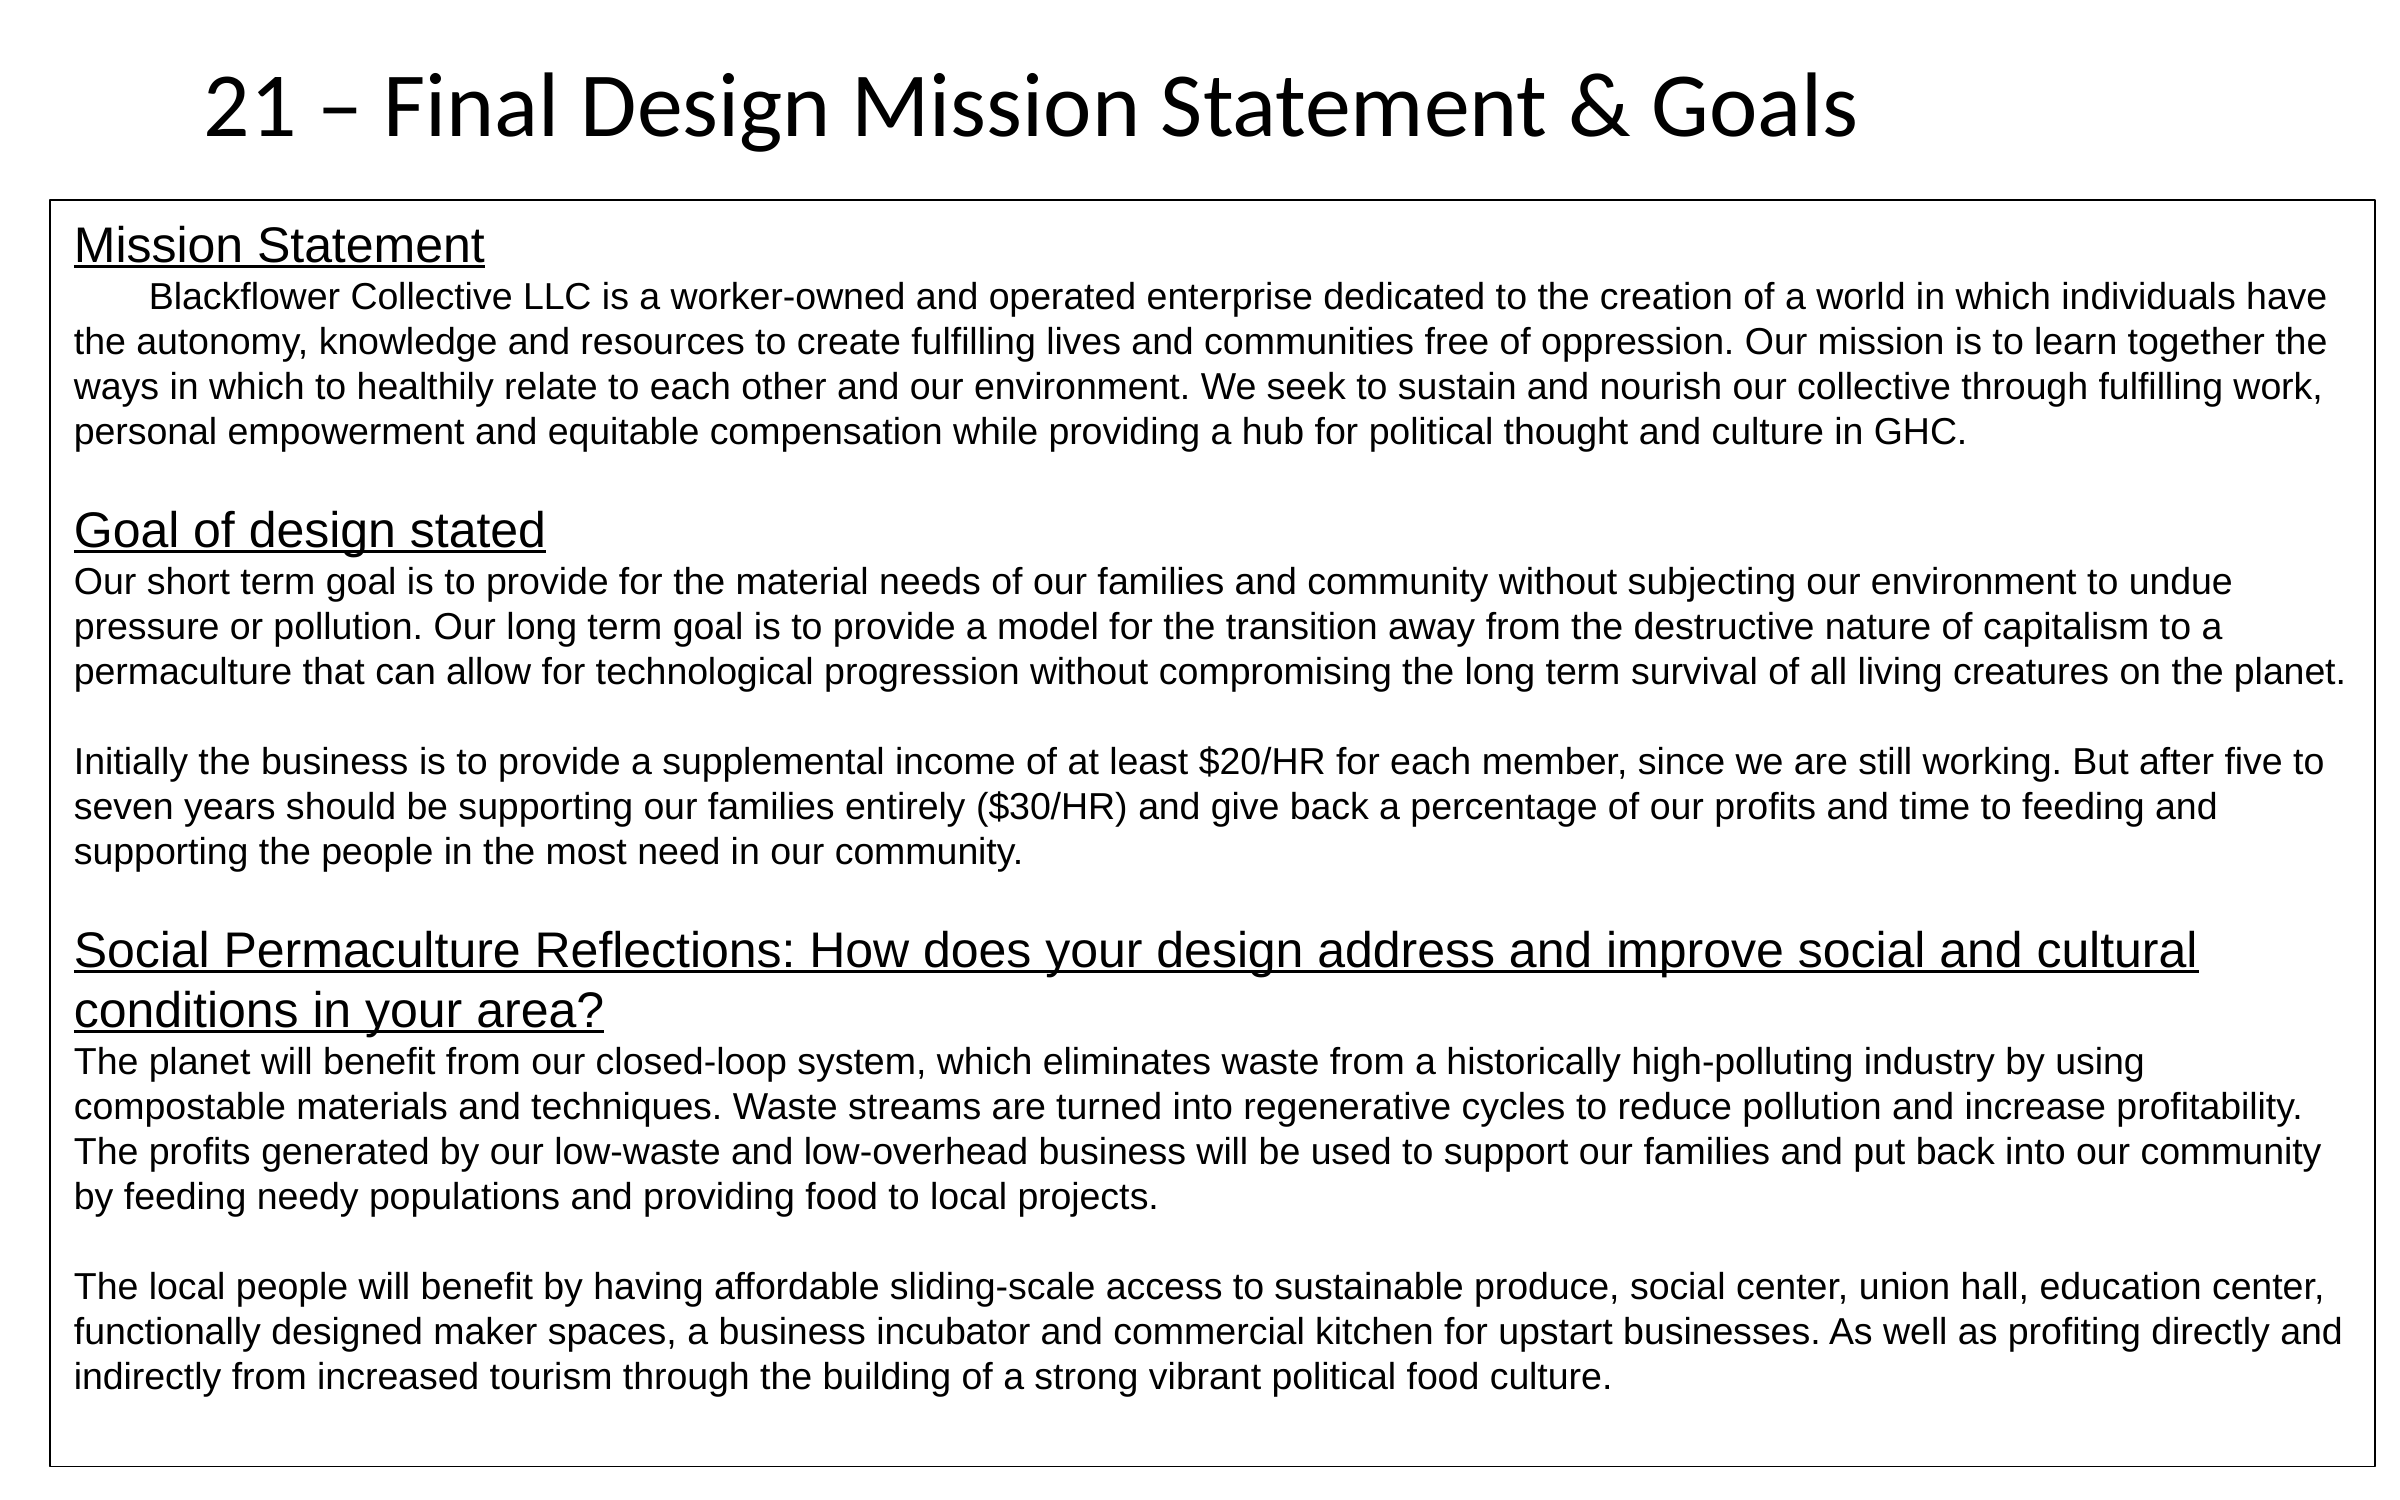

21 – Final Design Mission Statement & Goals
Mission Statement
	Blackflower Collective LLC is a worker-owned and operated enterprise dedicated to the creation of a world in which individuals have the autonomy, knowledge and resources to create fulfilling lives and communities free of oppression. Our mission is to learn together the ways in which to healthily relate to each other and our environment. We seek to sustain and nourish our collective through fulfilling work, personal empowerment and equitable compensation while providing a hub for political thought and culture in GHC.
Goal of design stated
Our short term goal is to provide for the material needs of our families and community without subjecting our environment to undue pressure or pollution. Our long term goal is to provide a model for the transition away from the destructive nature of capitalism to a permaculture that can allow for technological progression without compromising the long term survival of all living creatures on the planet.
Initially the business is to provide a supplemental income of at least $20/HR for each member, since we are still working. But after five to seven years should be supporting our families entirely ($30/HR) and give back a percentage of our profits and time to feeding and supporting the people in the most need in our community.
Social Permaculture Reflections: How does your design address and improve social and cultural conditions in your area?
The planet will benefit from our closed-loop system, which eliminates waste from a historically high-polluting industry by using compostable materials and techniques. Waste streams are turned into regenerative cycles to reduce pollution and increase profitability.
The profits generated by our low-waste and low-overhead business will be used to support our families and put back into our community by feeding needy populations and providing food to local projects.
The local people will benefit by having affordable sliding-scale access to sustainable produce, social center, union hall, education center, functionally designed maker spaces, a business incubator and commercial kitchen for upstart businesses. As well as profiting directly and indirectly from increased tourism through the building of a strong vibrant political food culture.